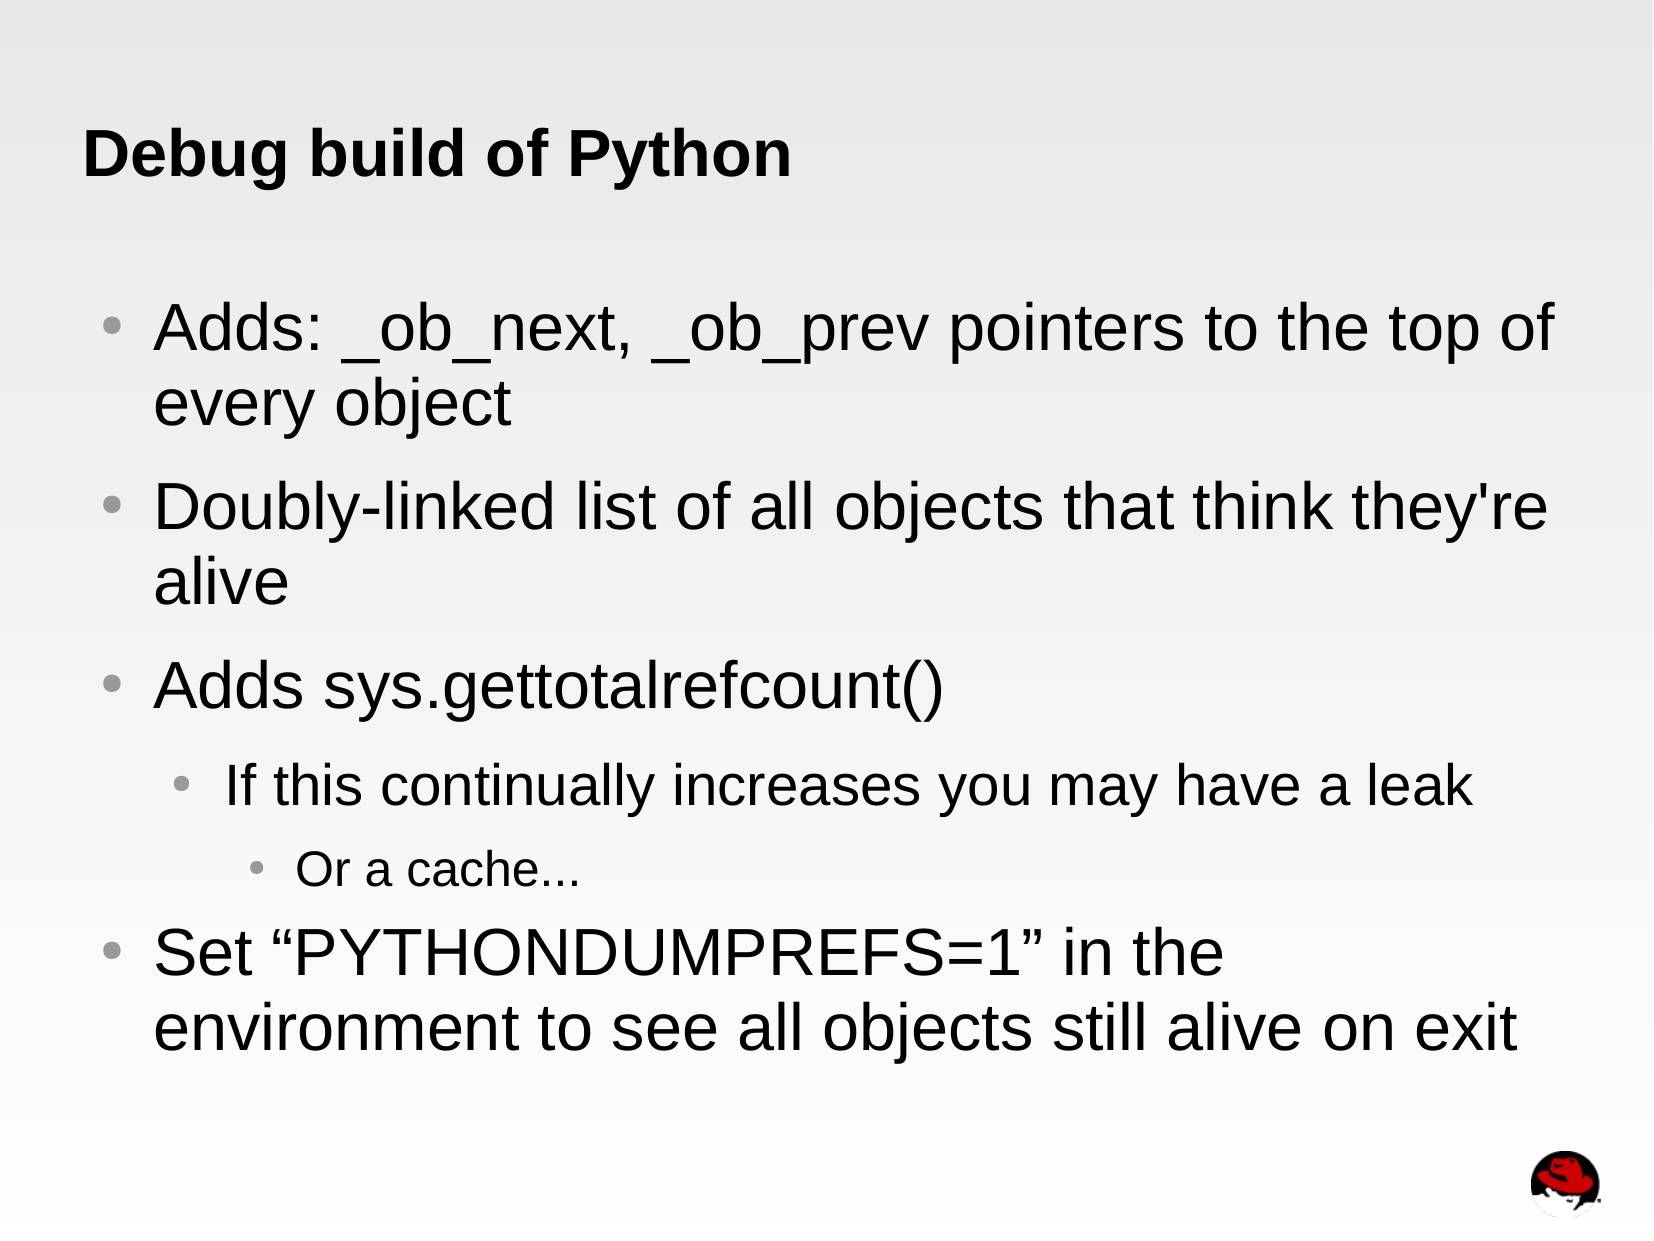

# Debug build of Python
Adds: _ob_next, _ob_prev pointers to the top of every object
Doubly-linked list of all objects that think they're alive
Adds sys.gettotalrefcount()
If this continually increases you may have a leak
Or a cache...
Set “PYTHONDUMPREFS=1” in the environment to see all objects still alive on exit